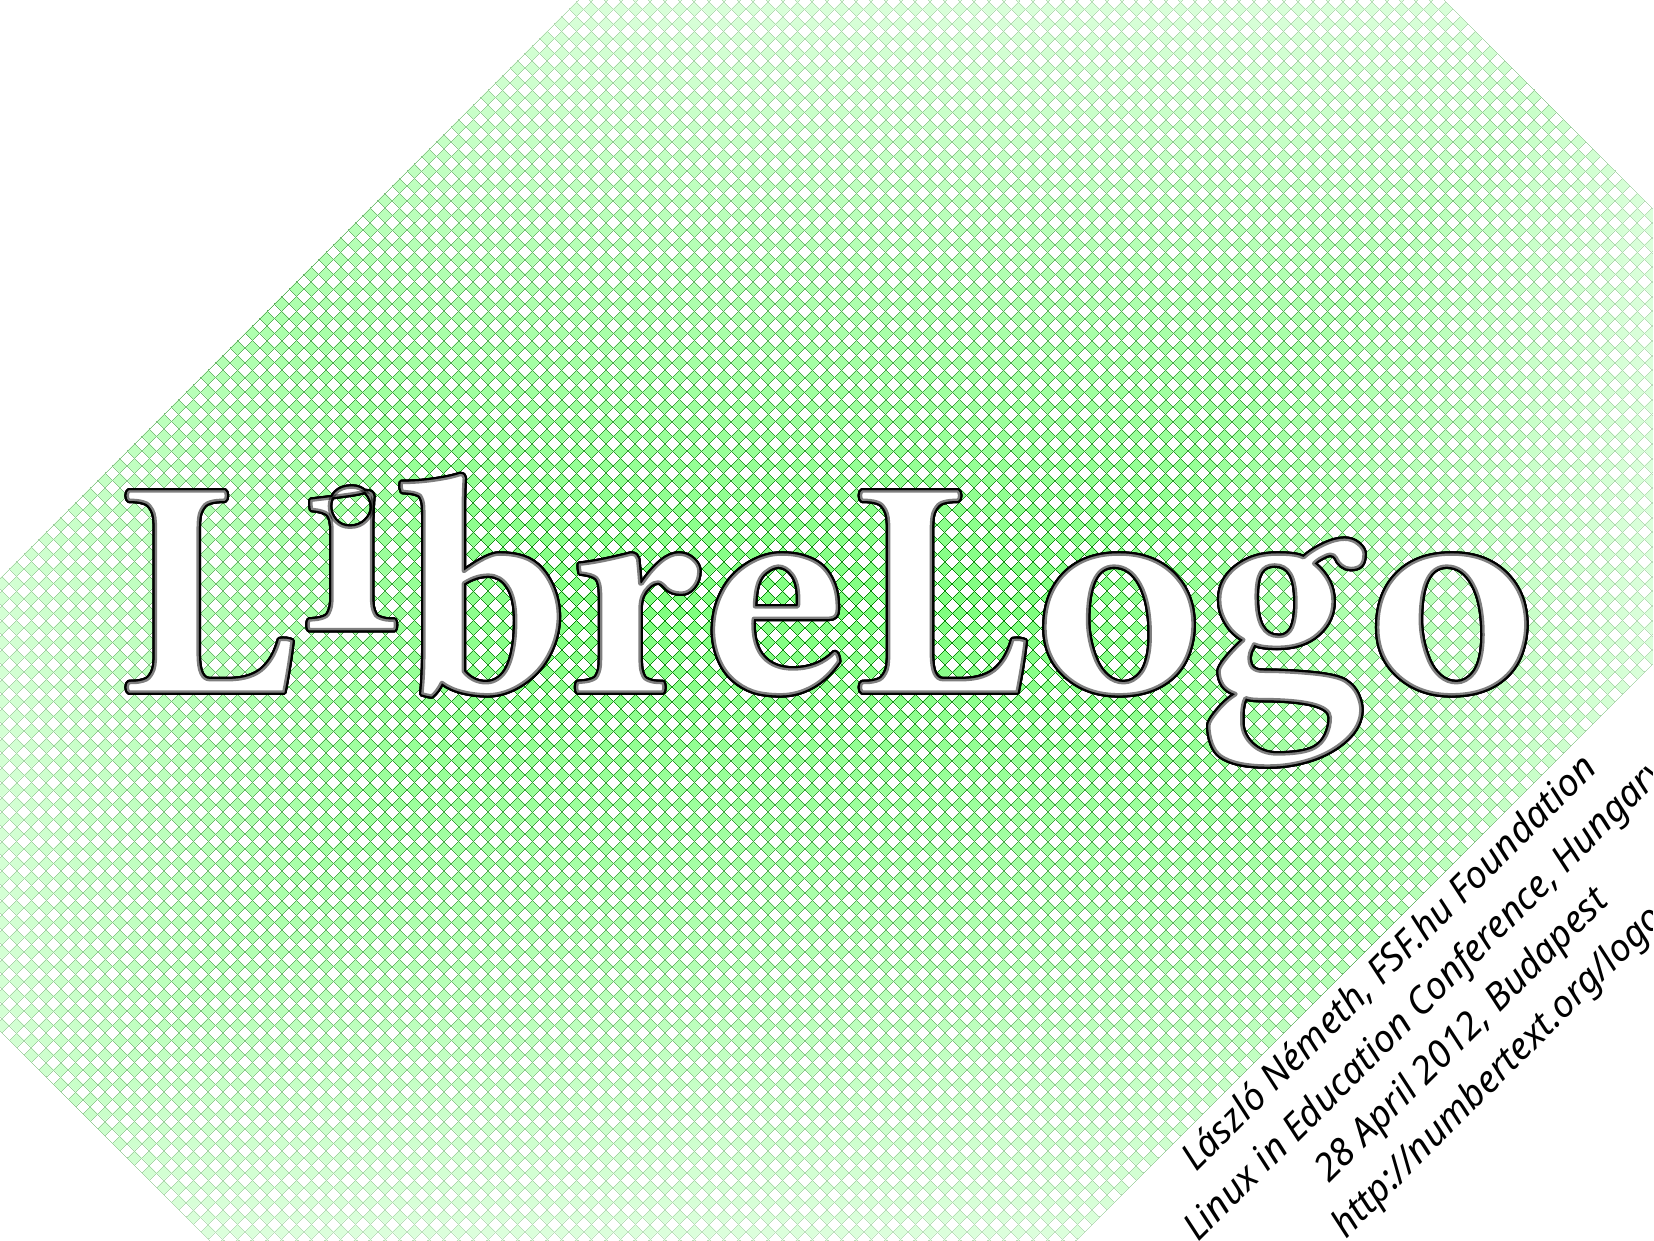

#
László Németh, FSF.hu Foundation
Linux in Education Conference, Hungary
28 April 2012, Budapest
http://numbertext.org/logo